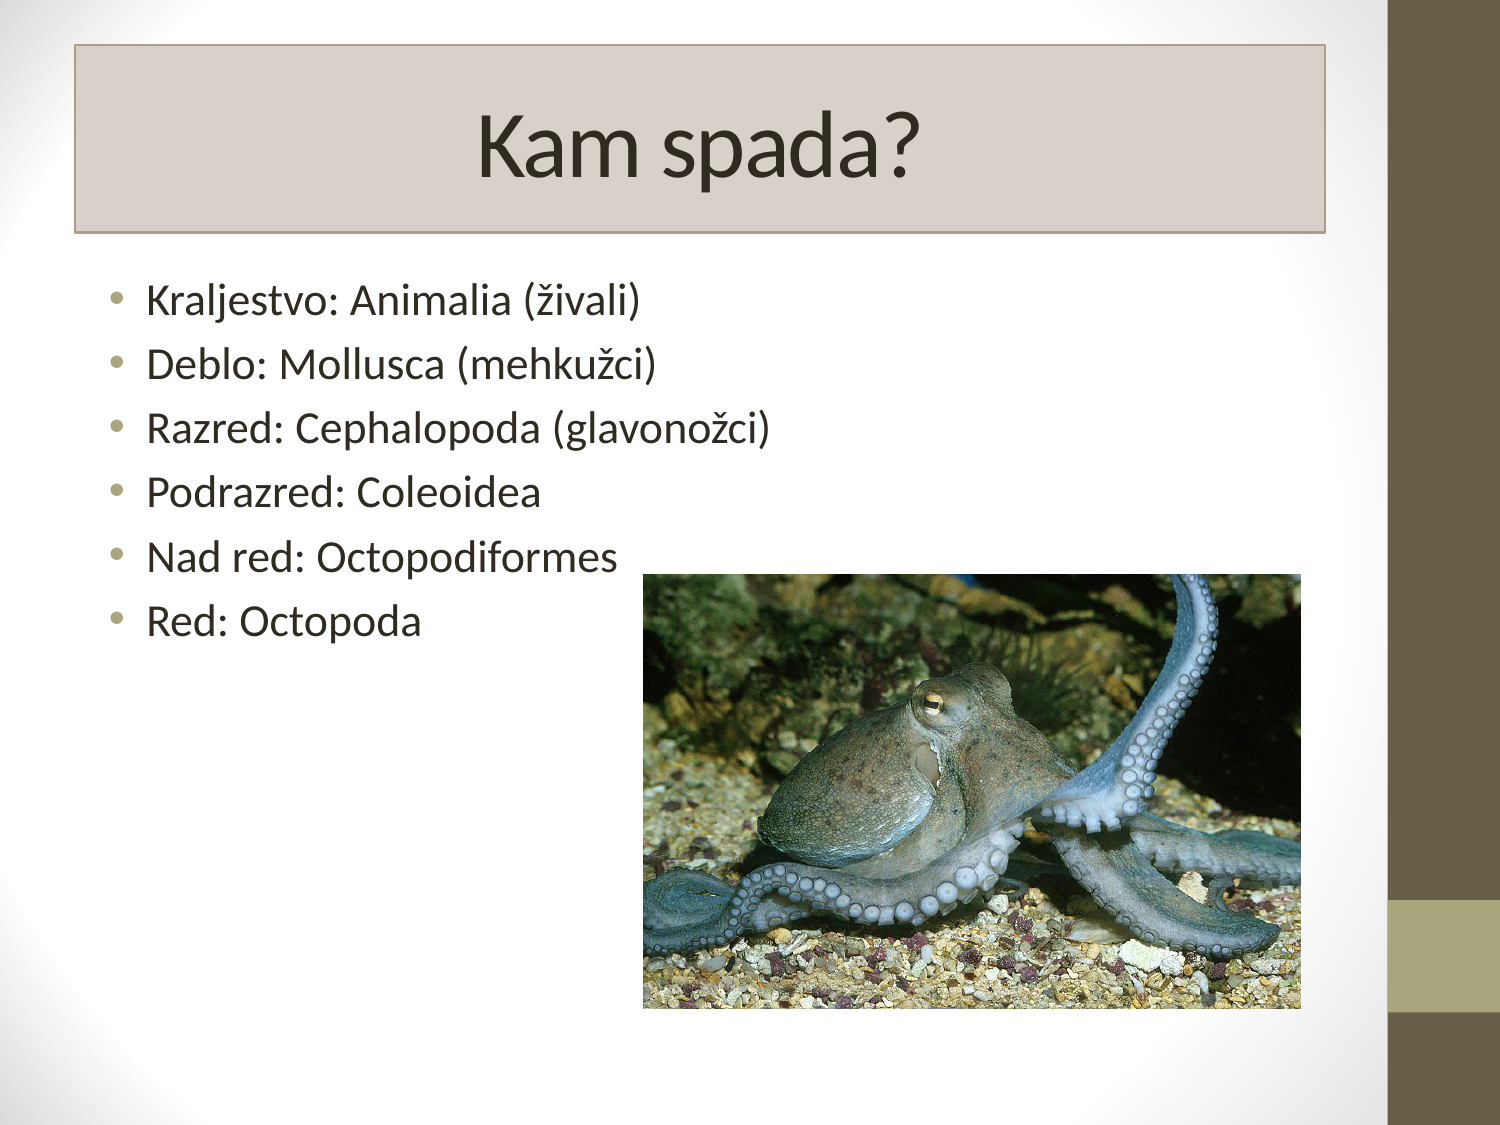

# Kam spada?
Kraljestvo: Animalia (živali)
Deblo: Mollusca (mehkužci)
Razred: Cephalopoda (glavonožci)
Podrazred: Coleoidea
Nad red: Octopodiformes
Red: Octopoda